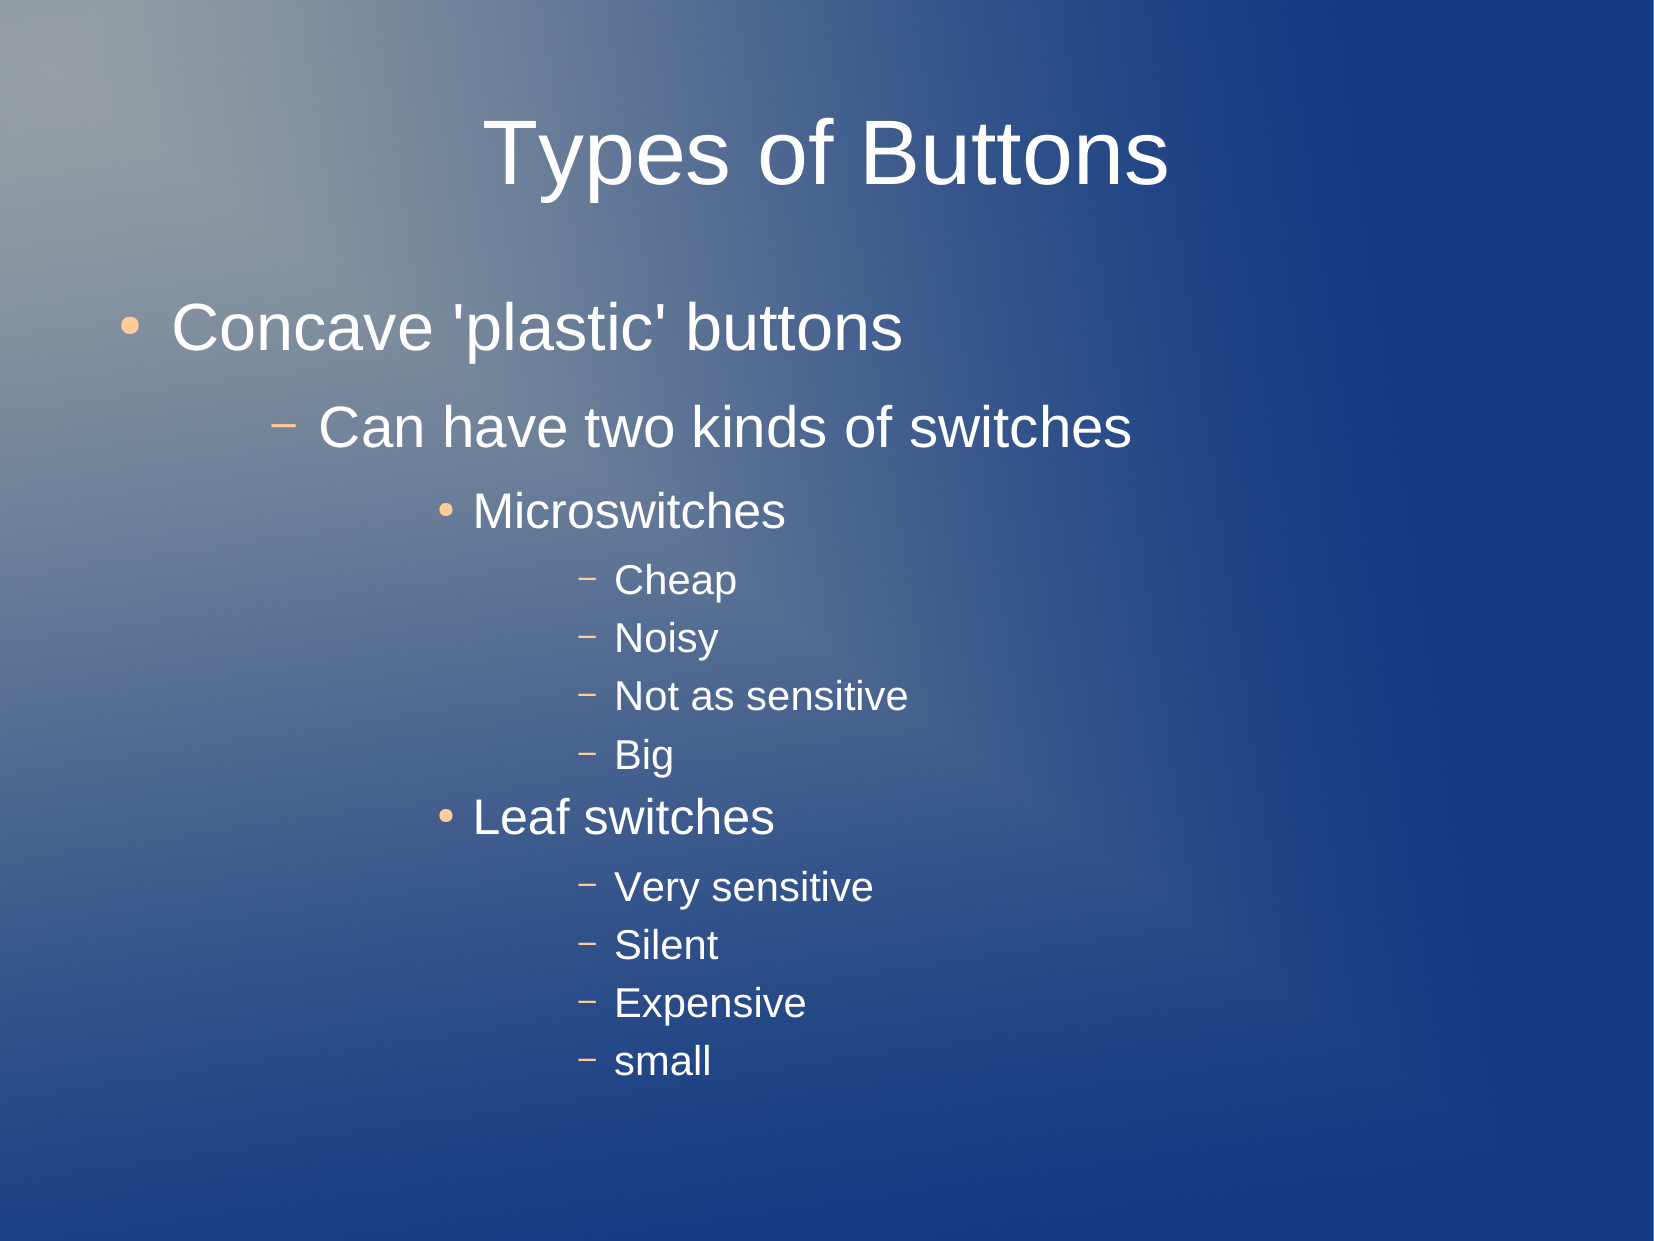

# Types of Buttons
Concave 'plastic' buttons
Can have two kinds of switches
Microswitches
Cheap
Noisy
Not as sensitive
Big
Leaf switches
Very sensitive
Silent
Expensive
small